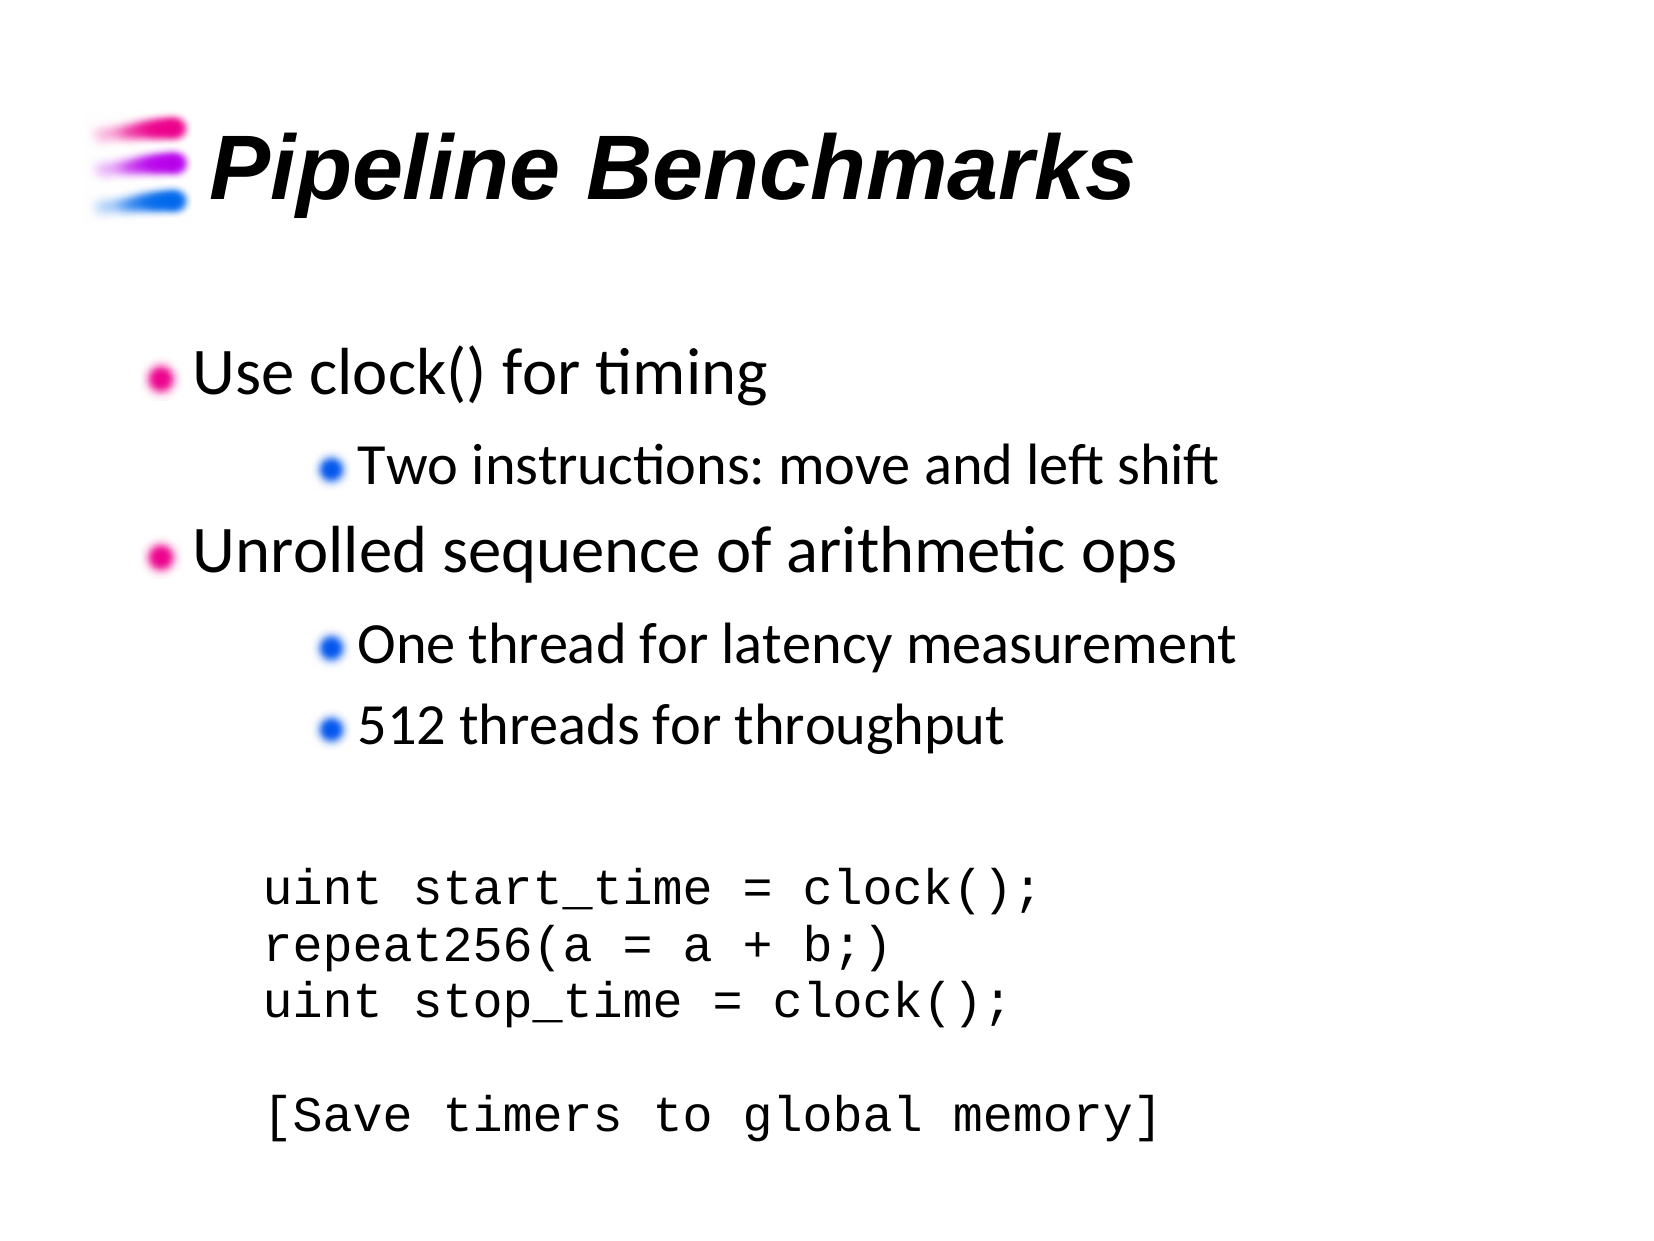

# Pipeline Benchmarks
Use clock() for timing
Two instructions: move and left shift
Unrolled sequence of arithmetic ops
One thread for latency measurement
512 threads for throughput
uint start_time = clock();
repeat256(a = a + b;)
uint stop_time = clock();
[Save timers to global memory]